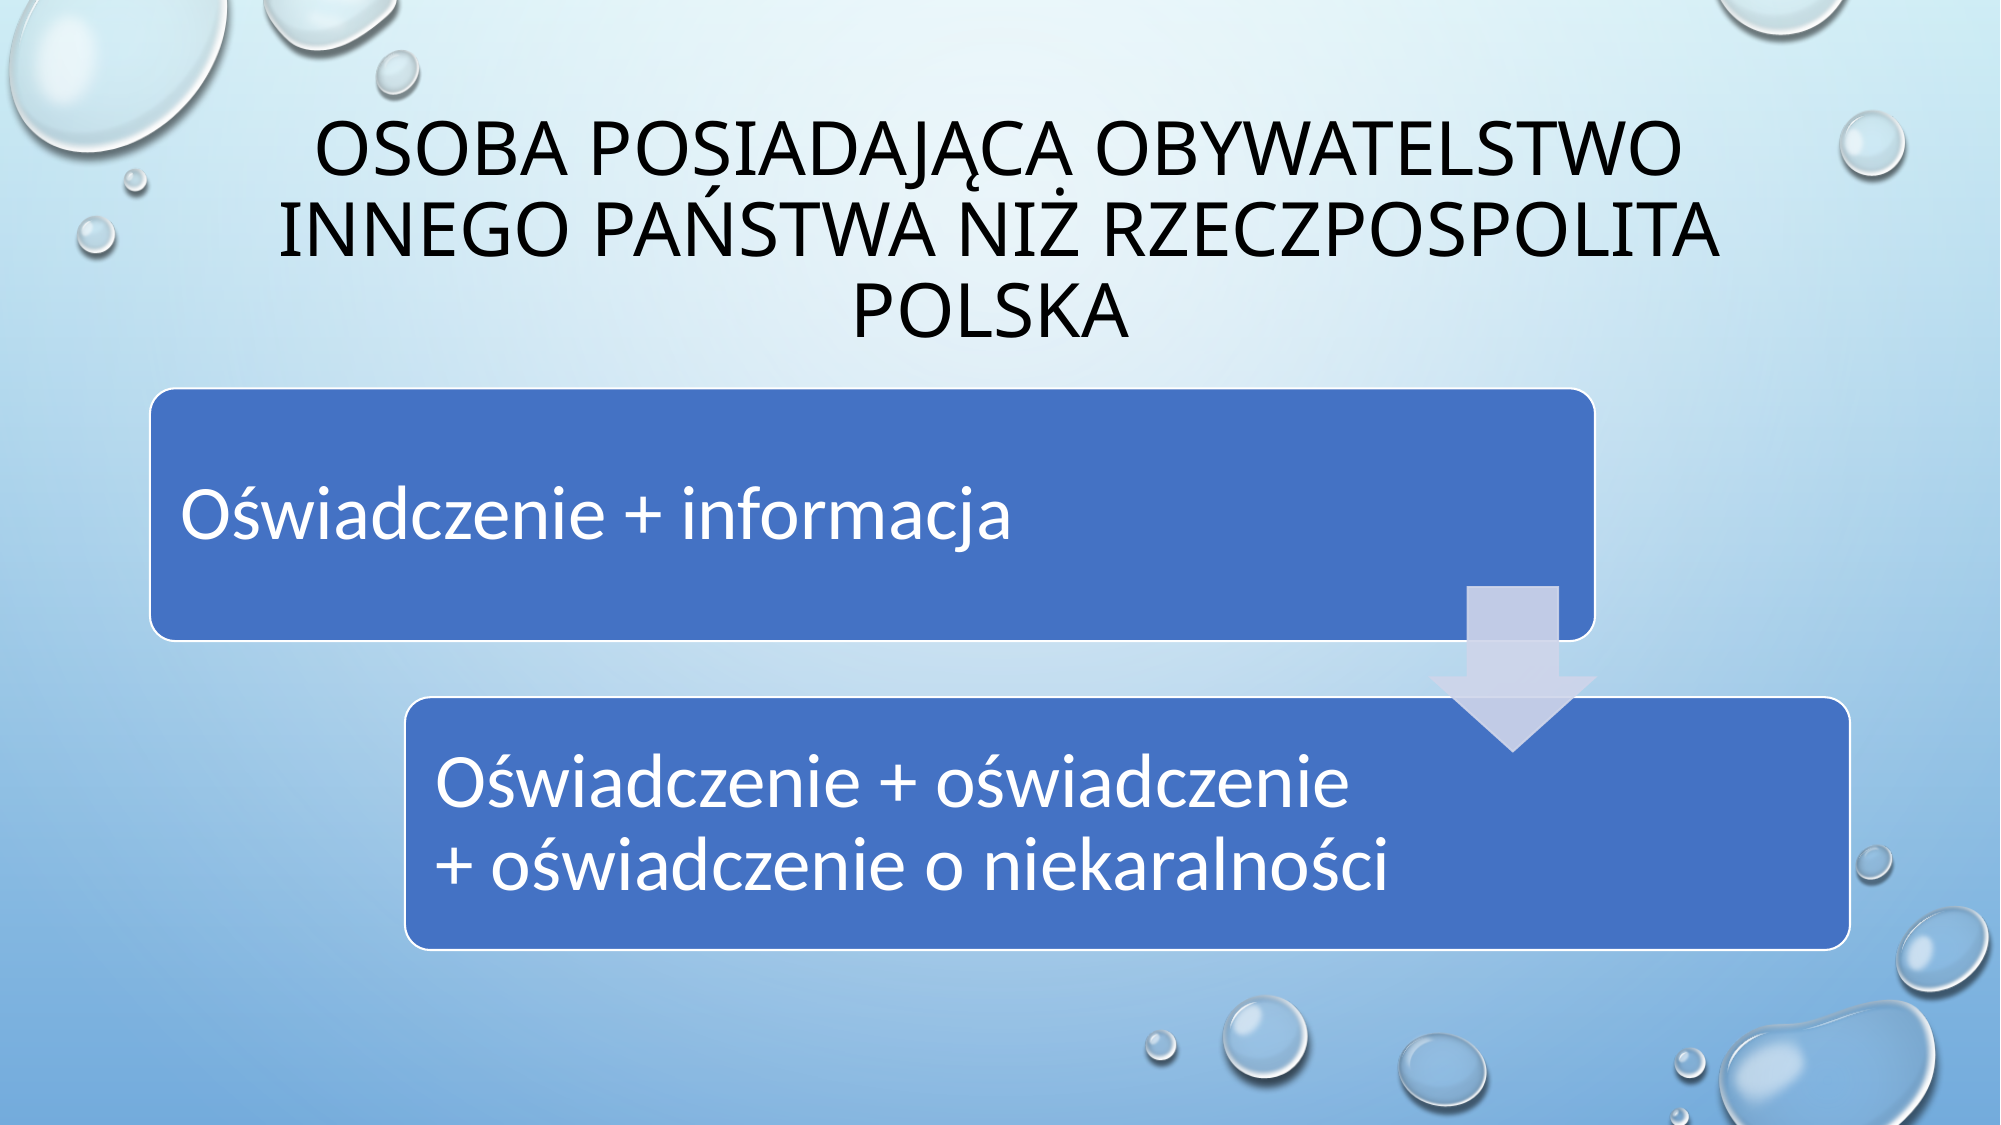

# Osoba posiadająca obywatelstwo innego państwa niż Rzeczpospolita polska
Oświadczenie + informacja
Oświadczenie + oświadczenie + oświadczenie o niekaralności